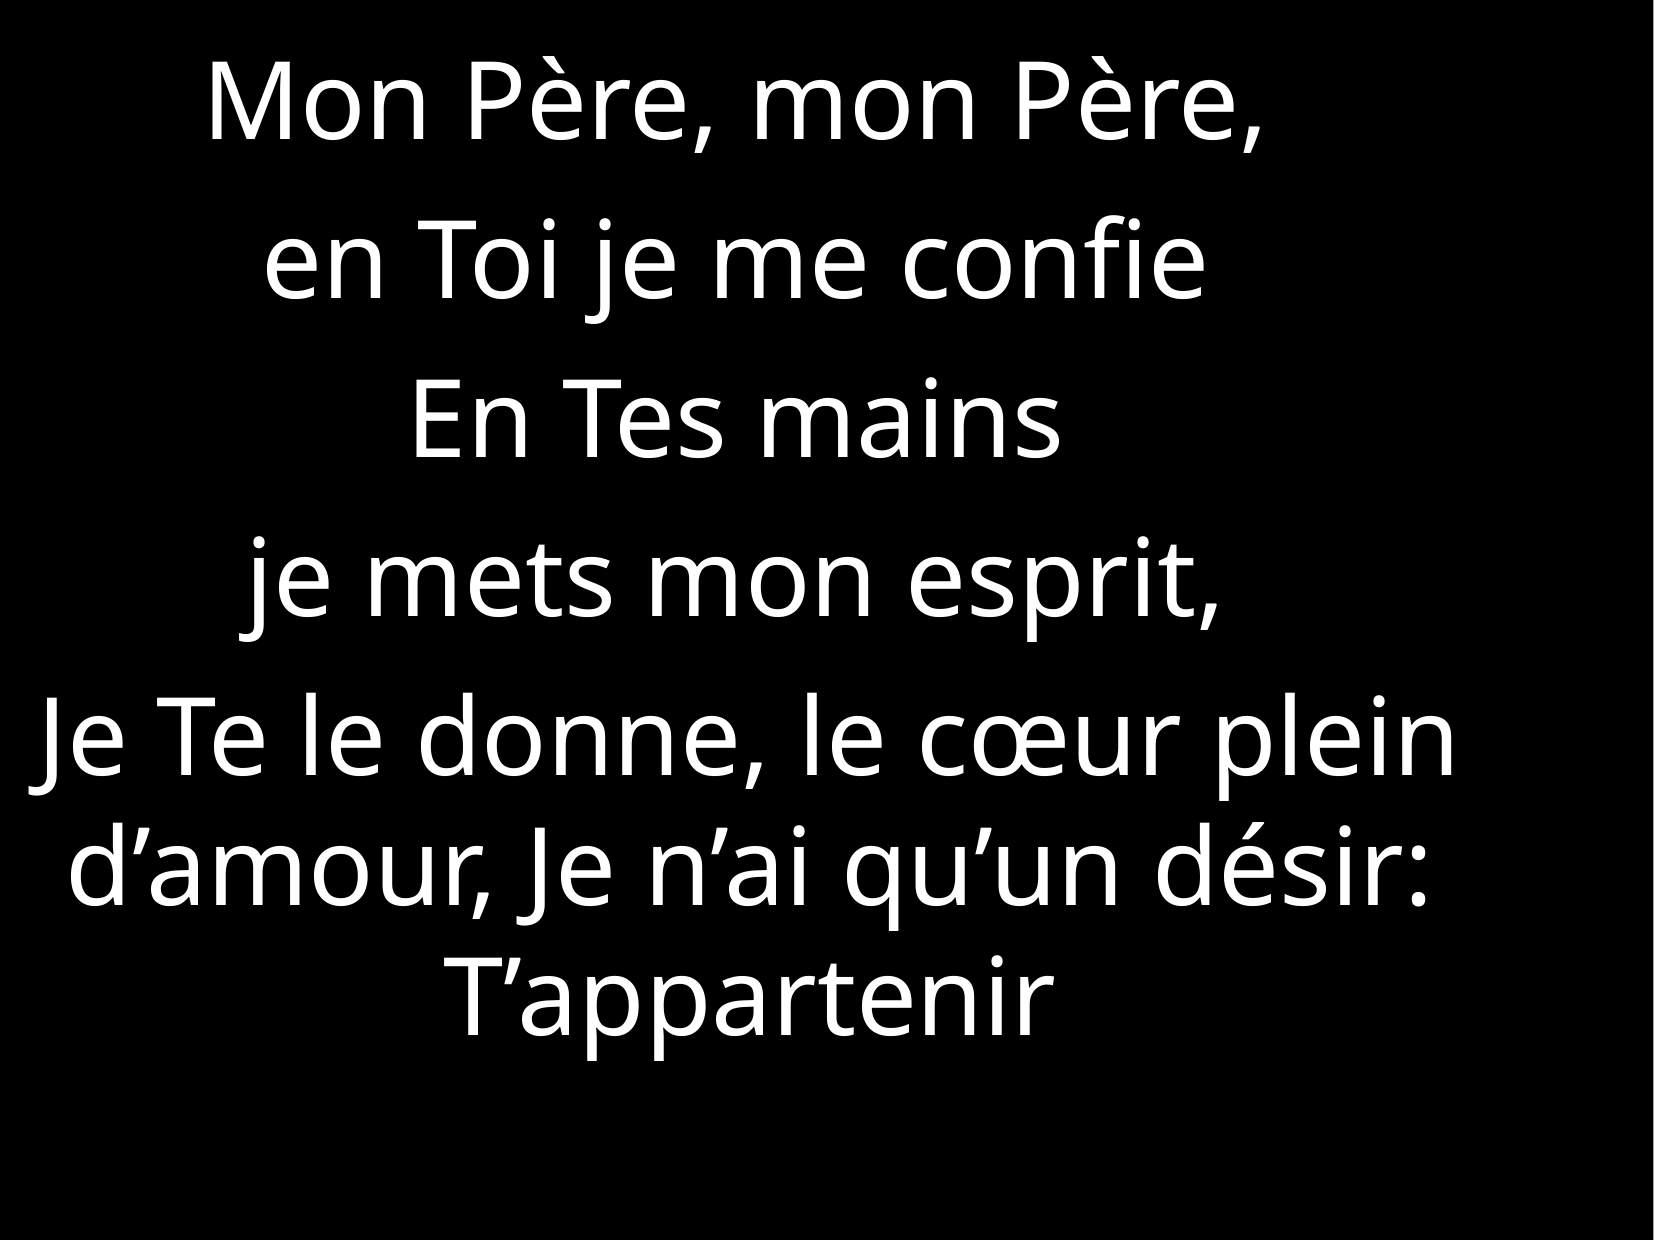

# Mon Père, mon Père,
en Toi je me confie
En Tes mains
je mets mon esprit,
Je Te le donne, le cœur plein d’amour, Je n’ai qu’un désir: T’appartenir